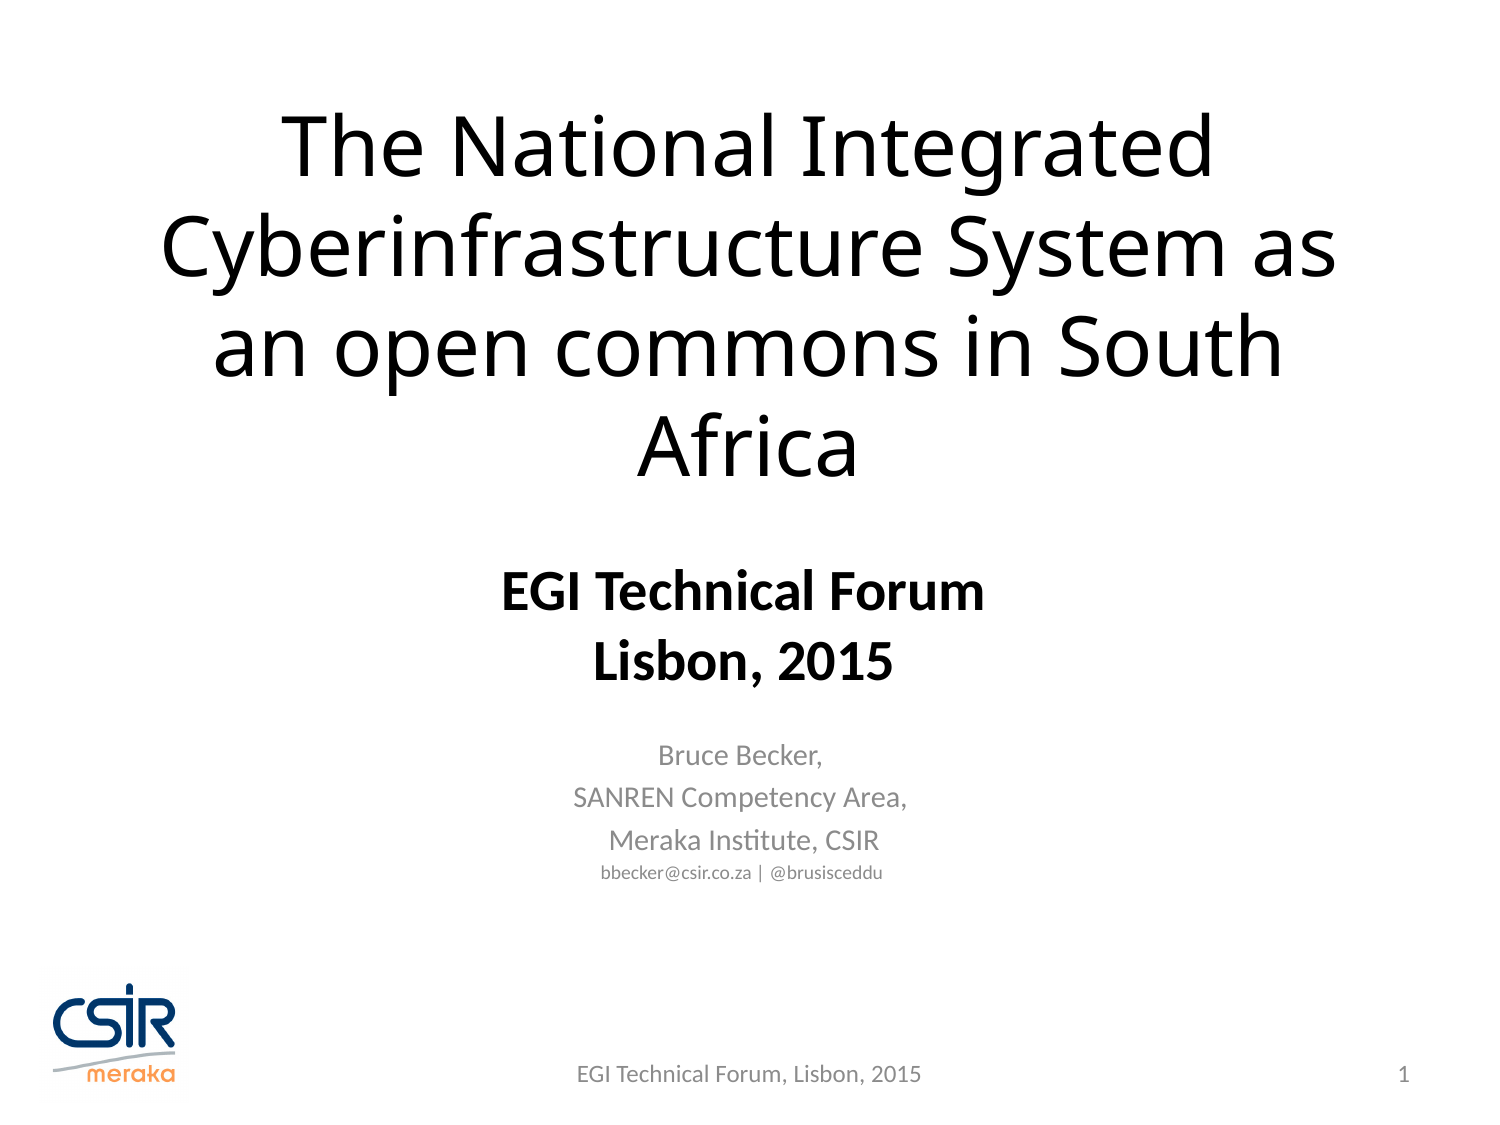

# The National Integrated Cyberinfrastructure System as an open commons in South Africa
EGI Technical Forum
Lisbon, 2015
Bruce Becker,
SANREN Competency Area,
Meraka Institute, CSIR
bbecker@csir.co.za | @brusisceddu
26-08-21
EGI Technical Forum, Lisbon, 2015